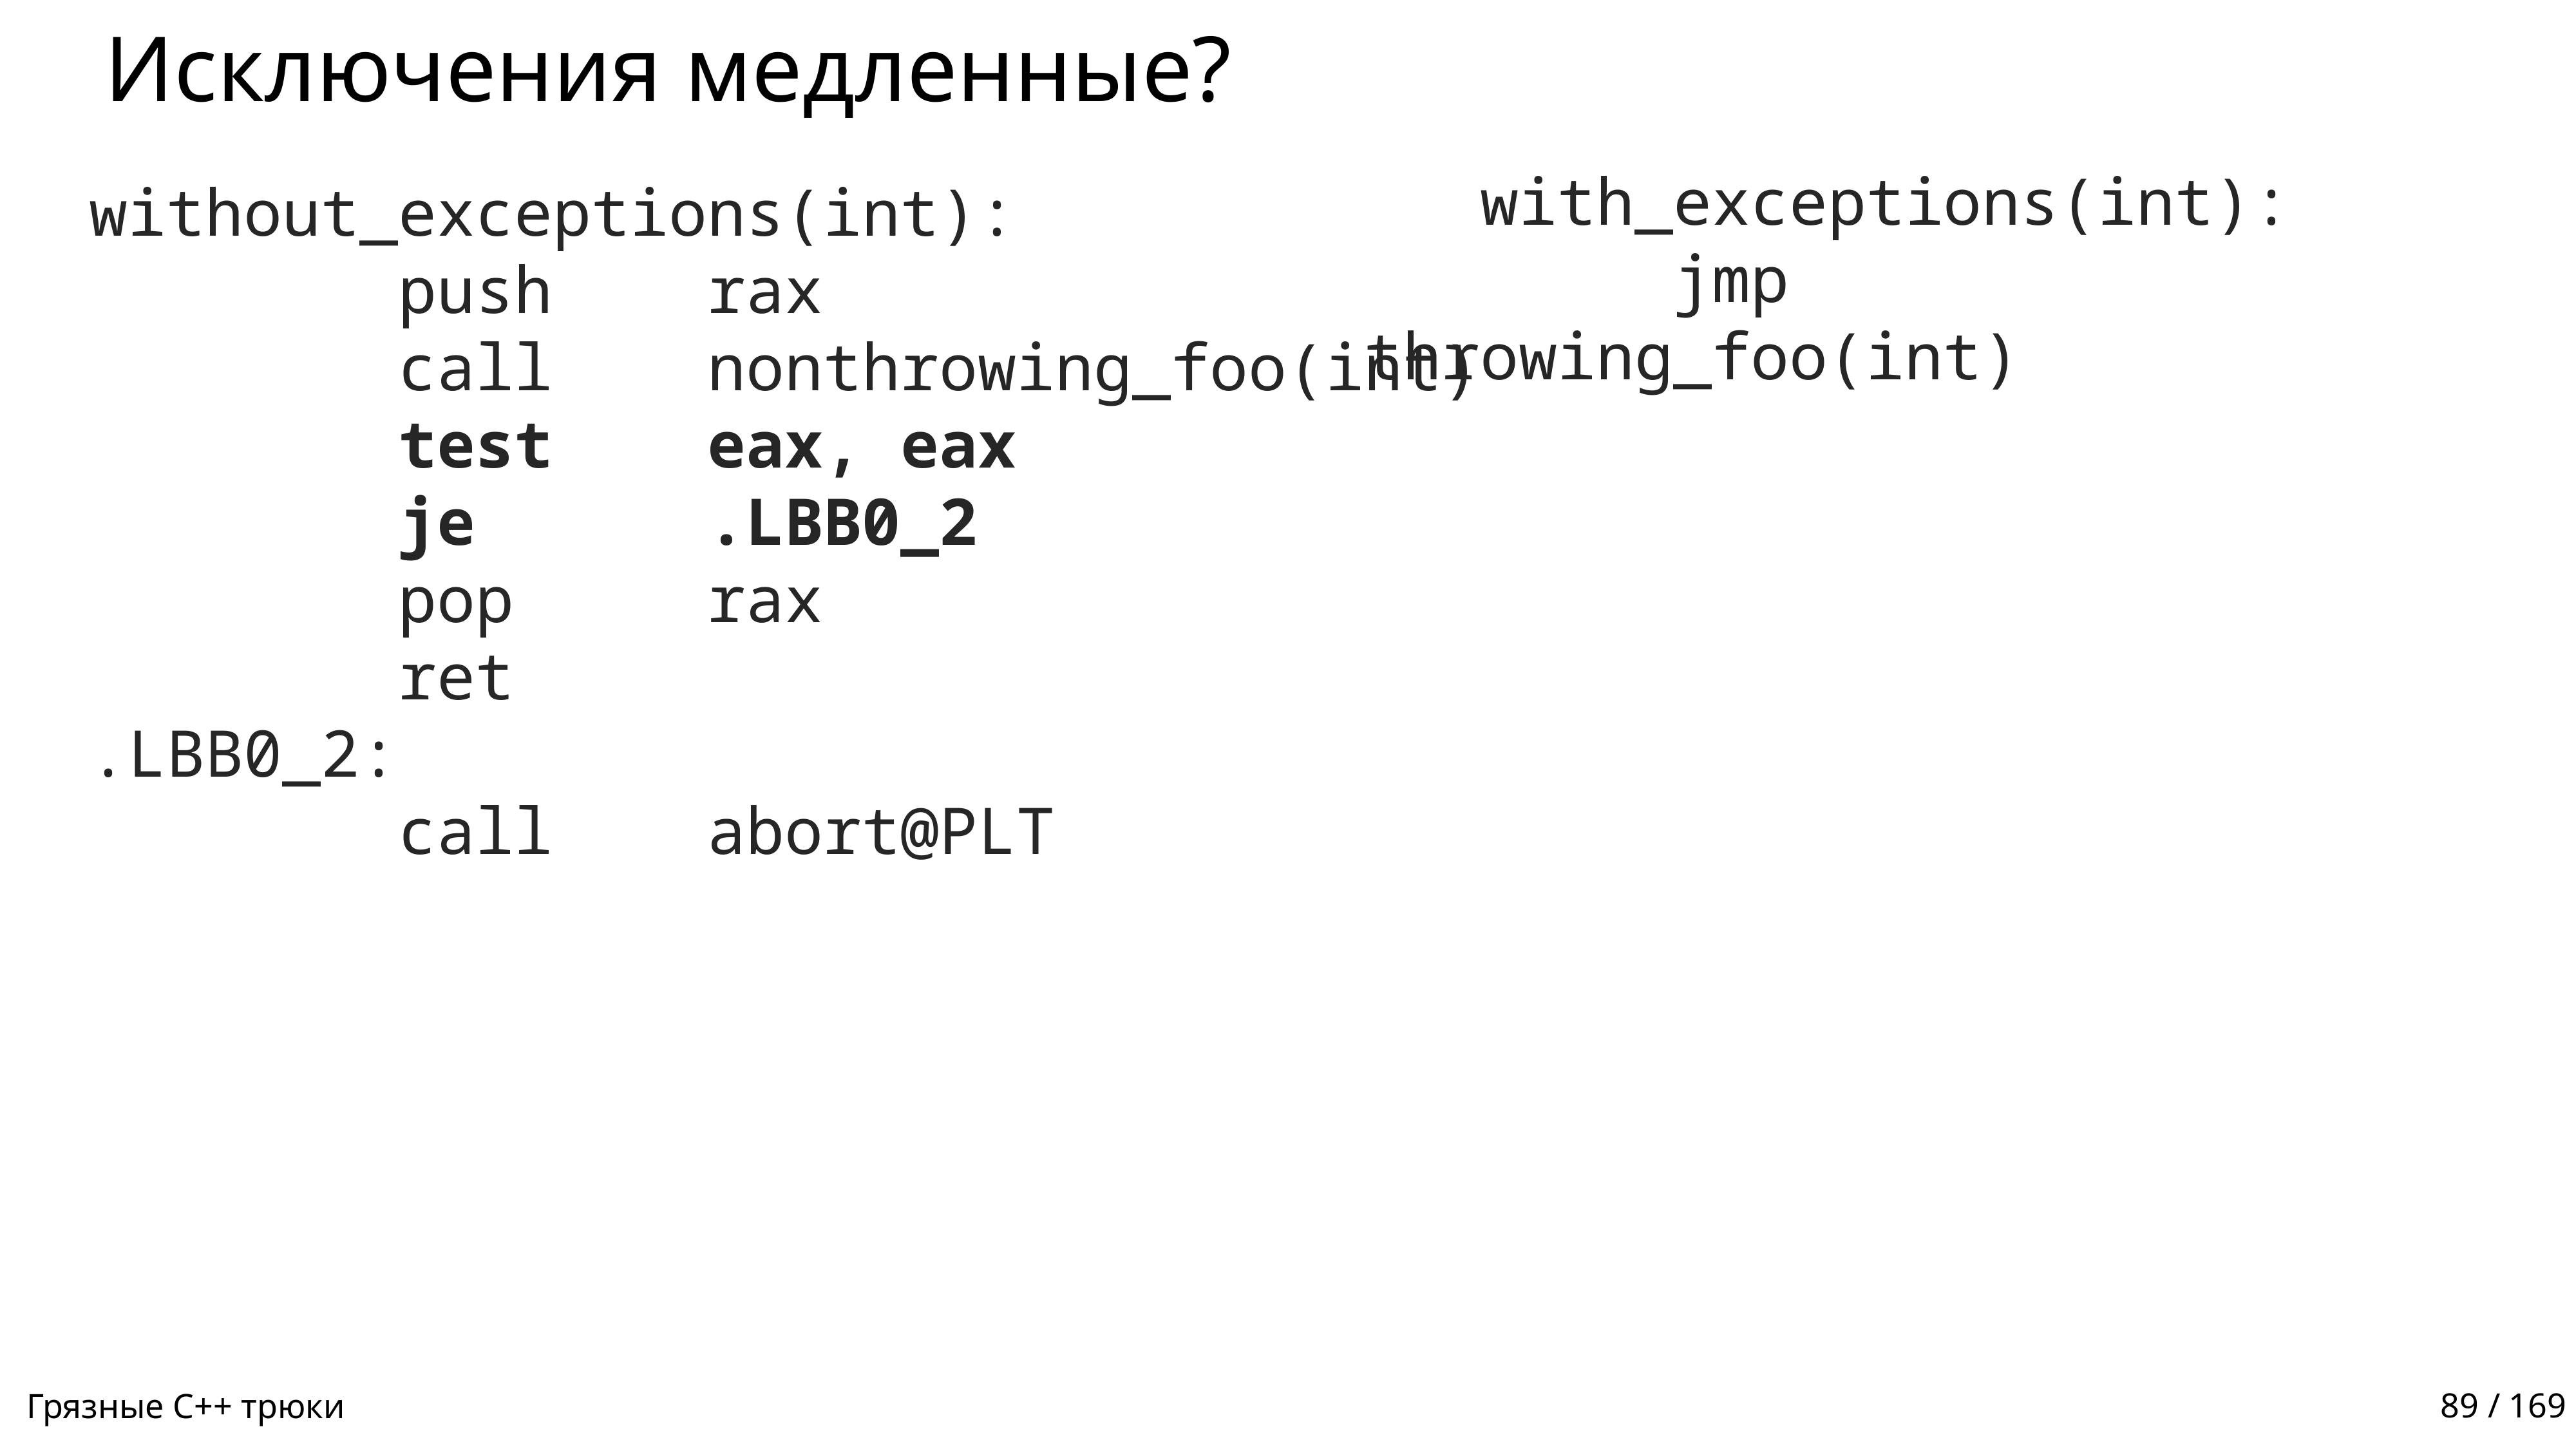

Исключения медленные?
 with_exceptions(int):
 jmp throwing_foo(int)
without_exceptions(int):
 push rax
 call nonthrowing_foo(int)
 test eax, eax
 je .LBB0_2
 pop rax
 ret
.LBB0_2:
 call abort@PLT
Грязные C++ трюки